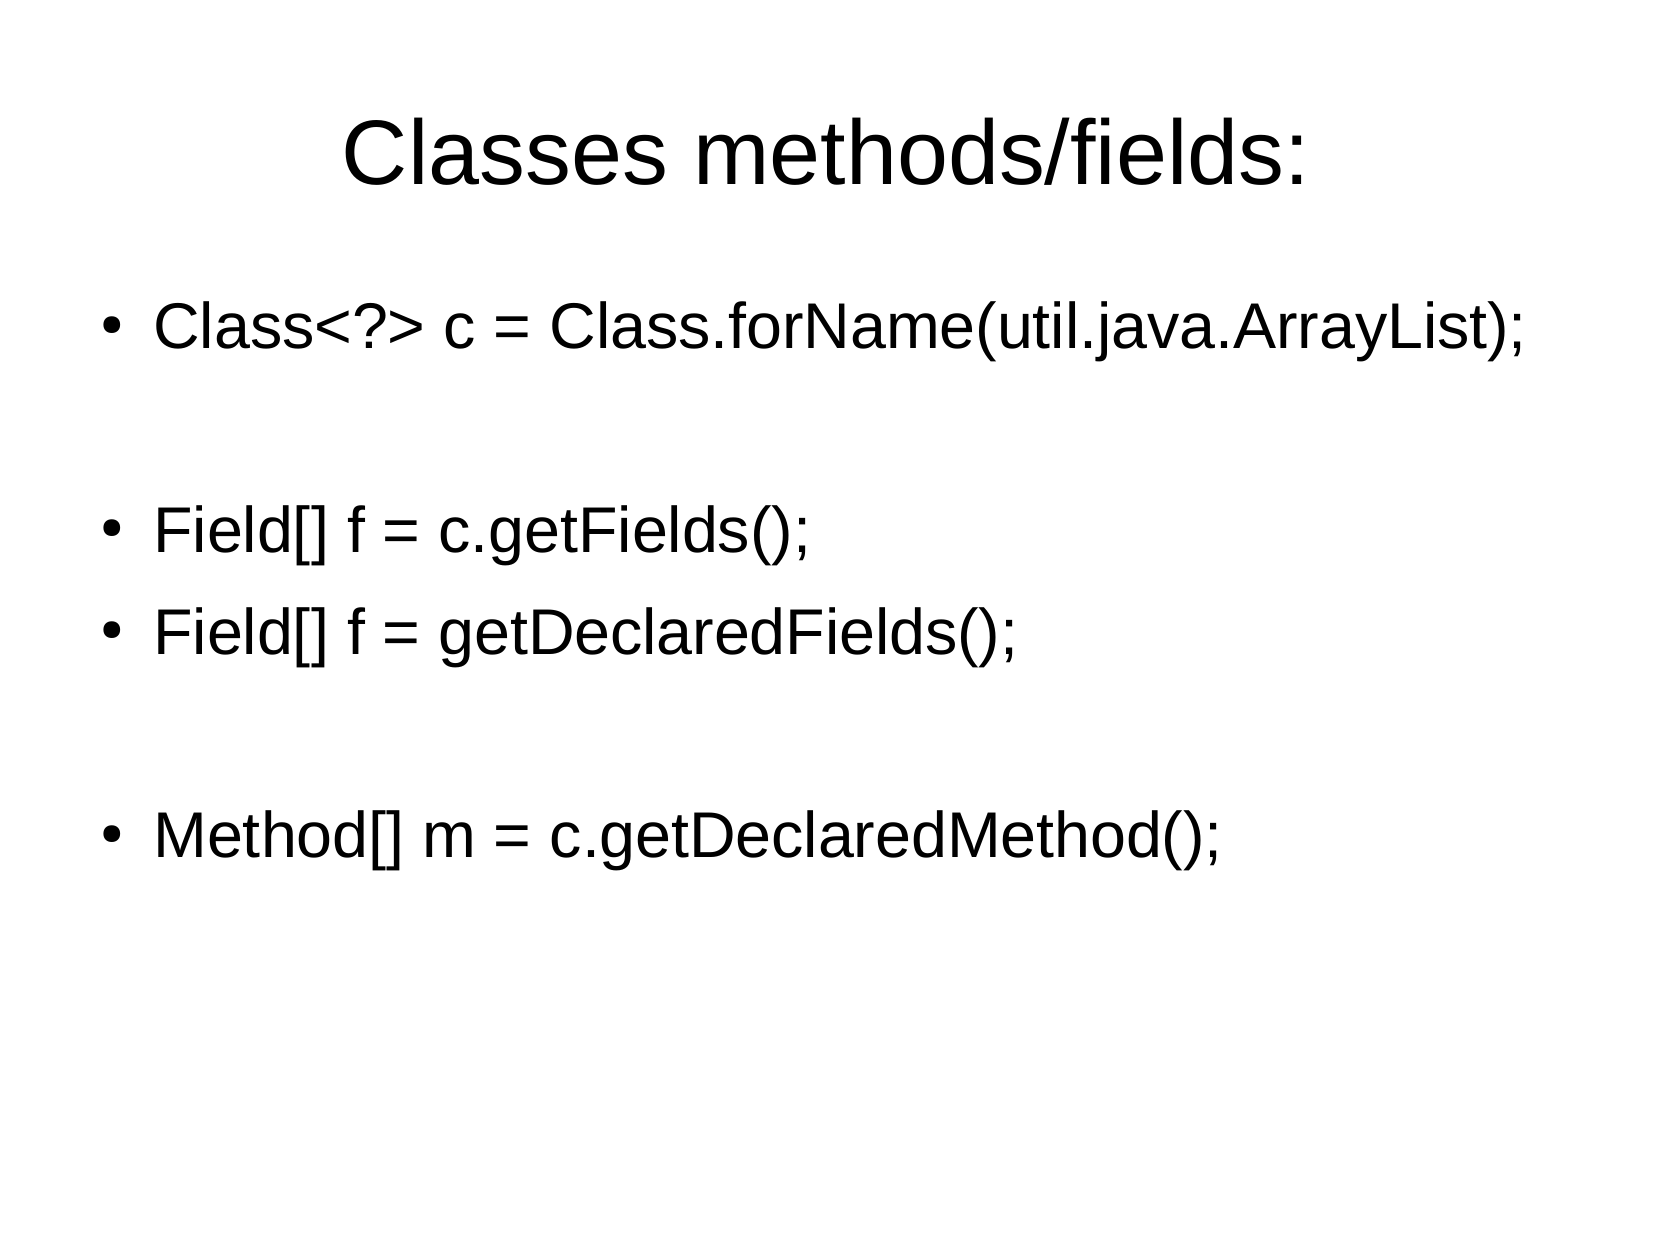

# Classes methods/fields:
Class<?> c = Class.forName(util.java.ArrayList);
Field[] f = c.getFields();
Field[] f = getDeclaredFields();
Method[] m = c.getDeclaredMethod();